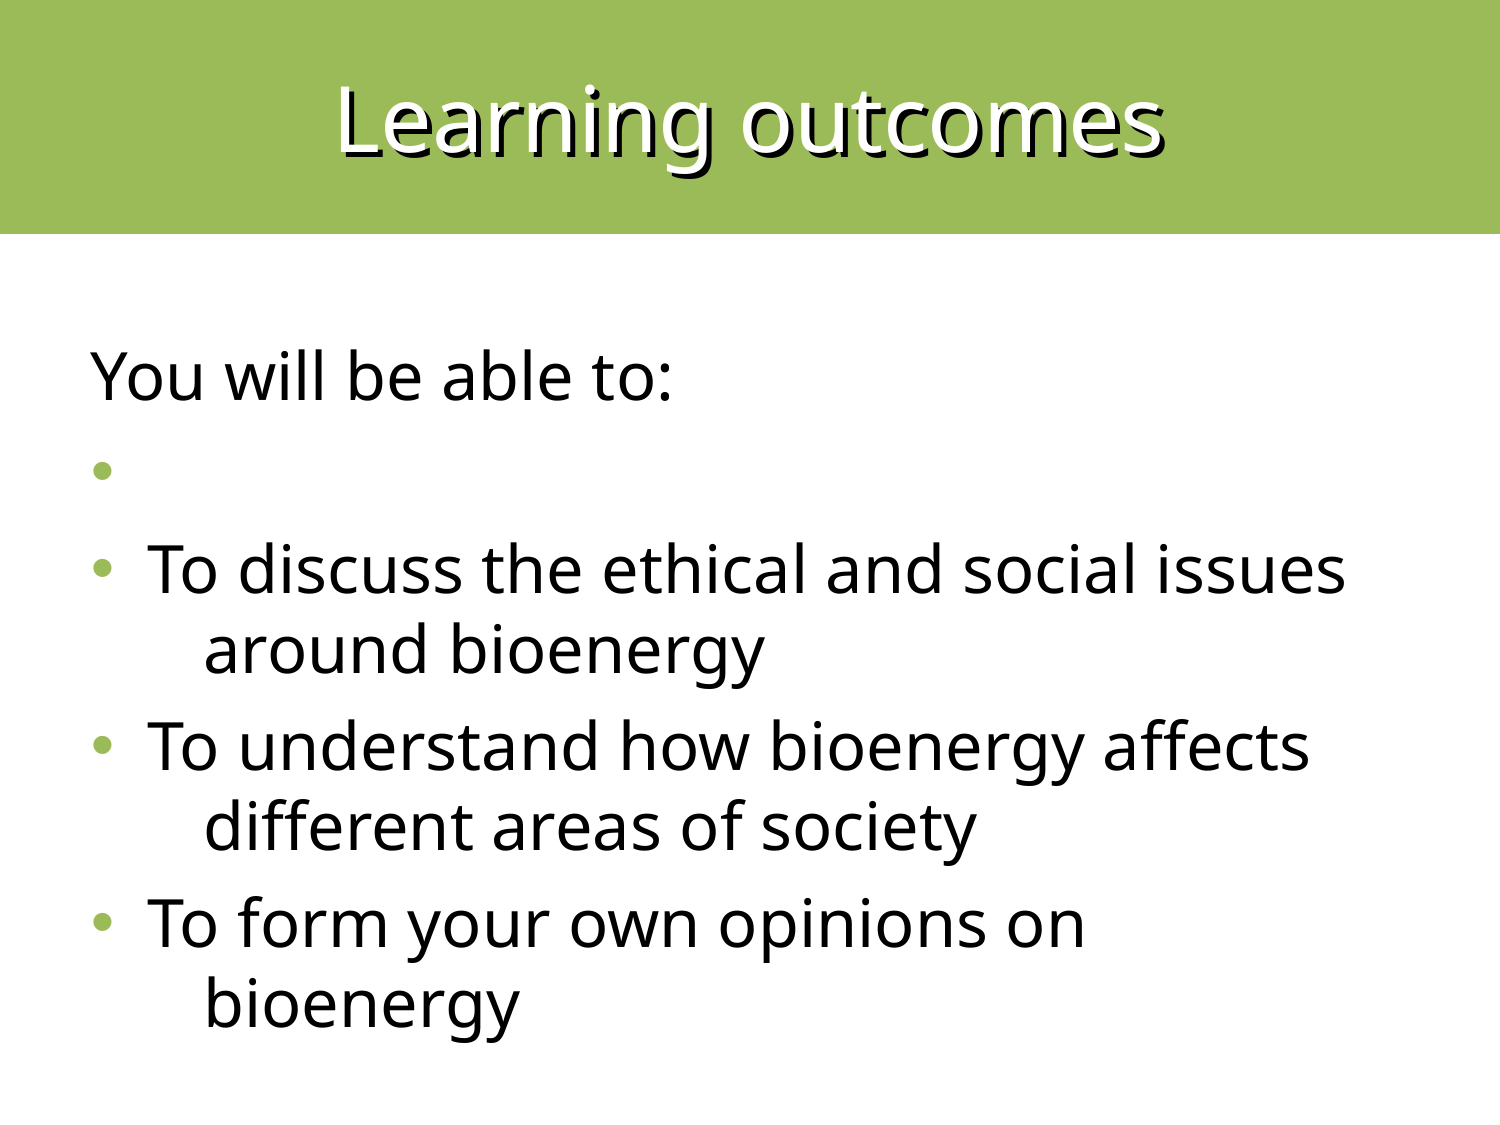

# Learning outcomes
You will be able to:
To discuss the ethical and social issues around bioenergy
To understand how bioenergy affects different areas of society
To form your own opinions on bioenergy